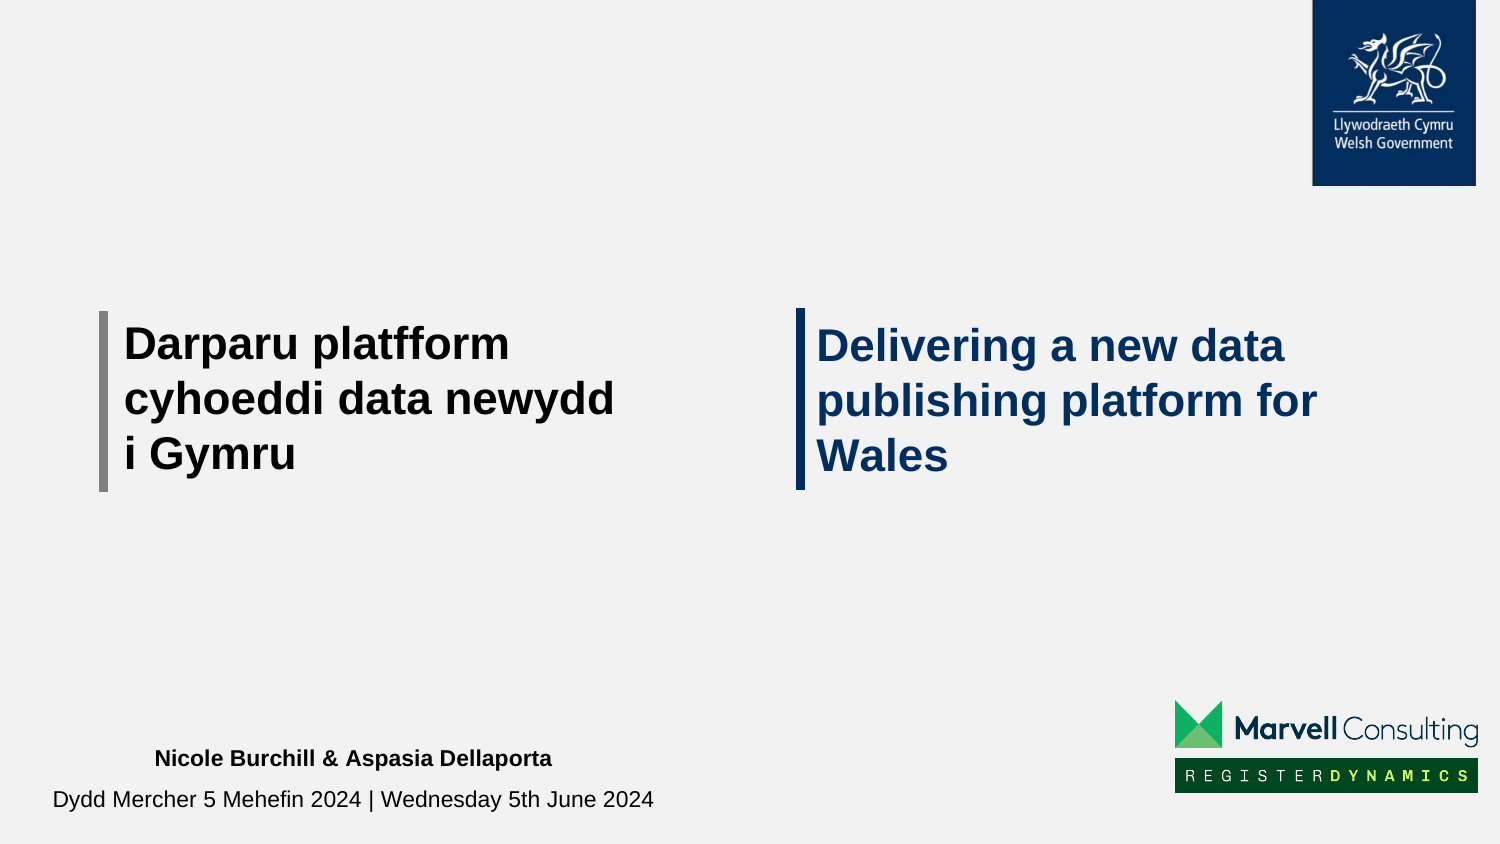

Darparu platfform
cyhoeddi data newydd
i Gymru
Delivering a new data publishing platform for Wales
Nicole Burchill & Aspasia Dellaporta
Dydd Mercher 5 Mehefin 2024 | Wednesday 5th June 2024